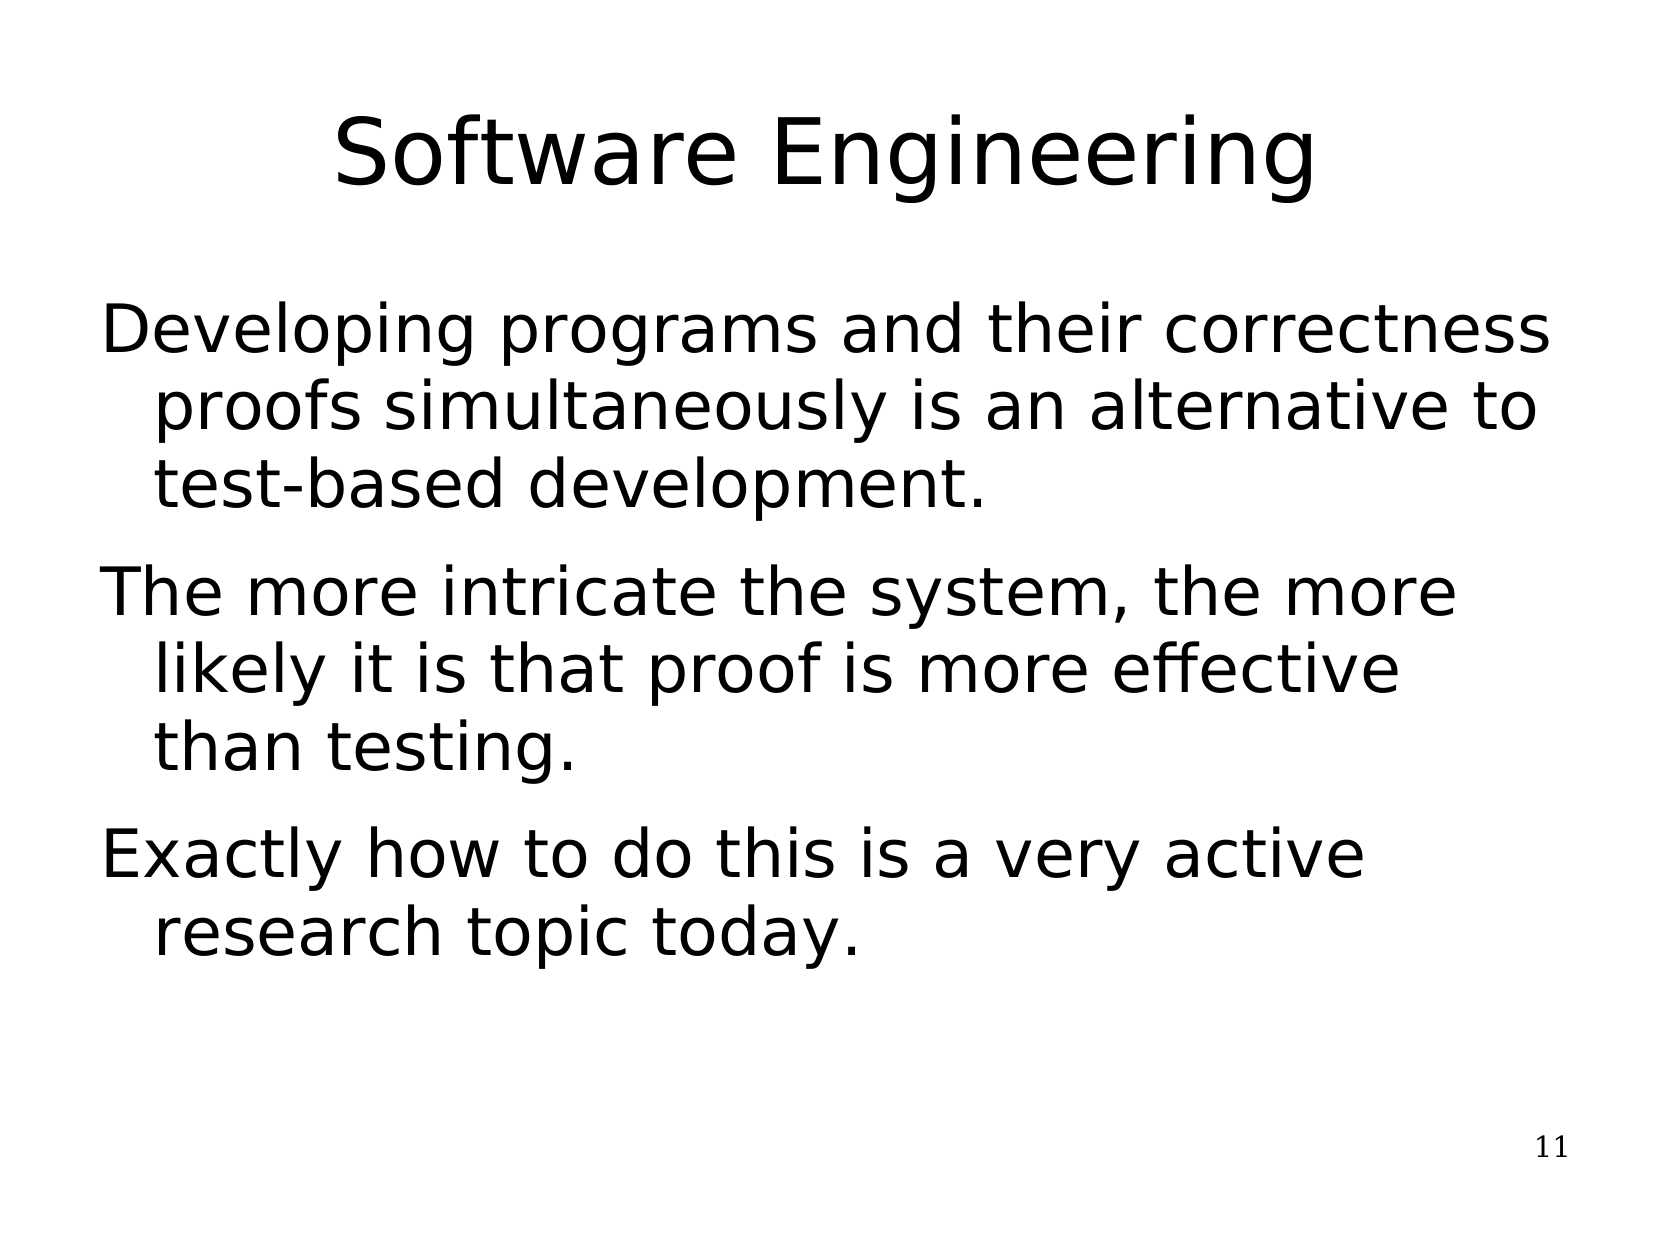

# Software Engineering
Developing programs and their correctness proofs simultaneously is an alternative to test-based development.
The more intricate the system, the more likely it is that proof is more effective than testing.
Exactly how to do this is a very active research topic today.
11